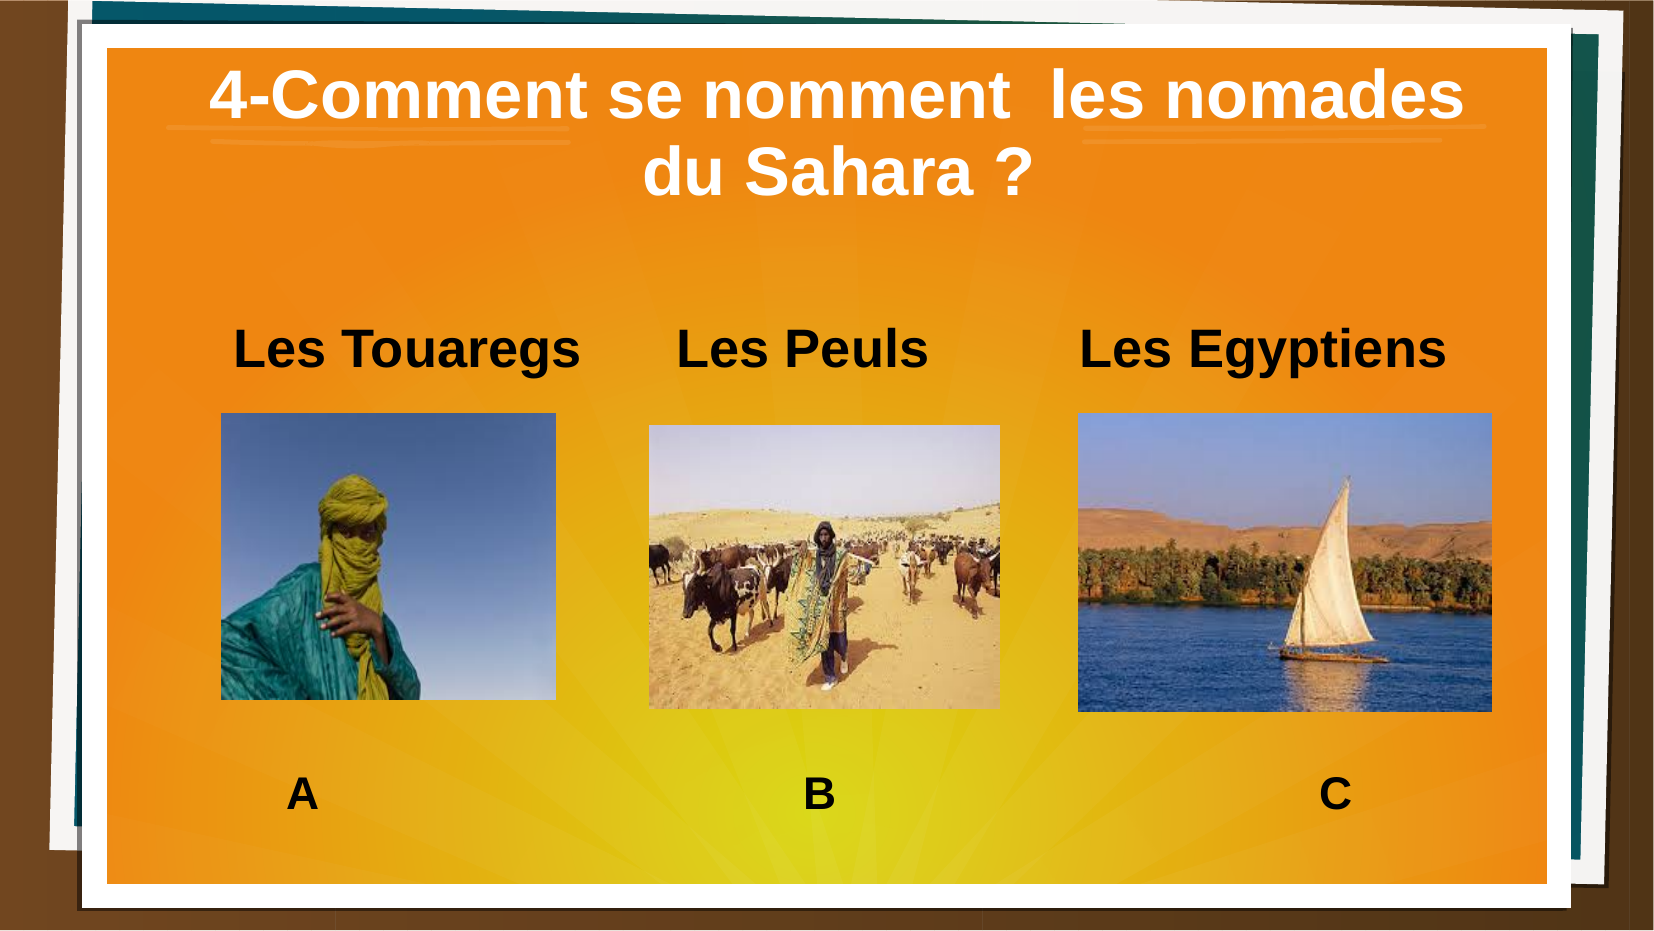

# 4-Comment se nomment les nomades du Sahara ?
Les Touaregs		Les Peuls Les Egyptiens
A							B							C